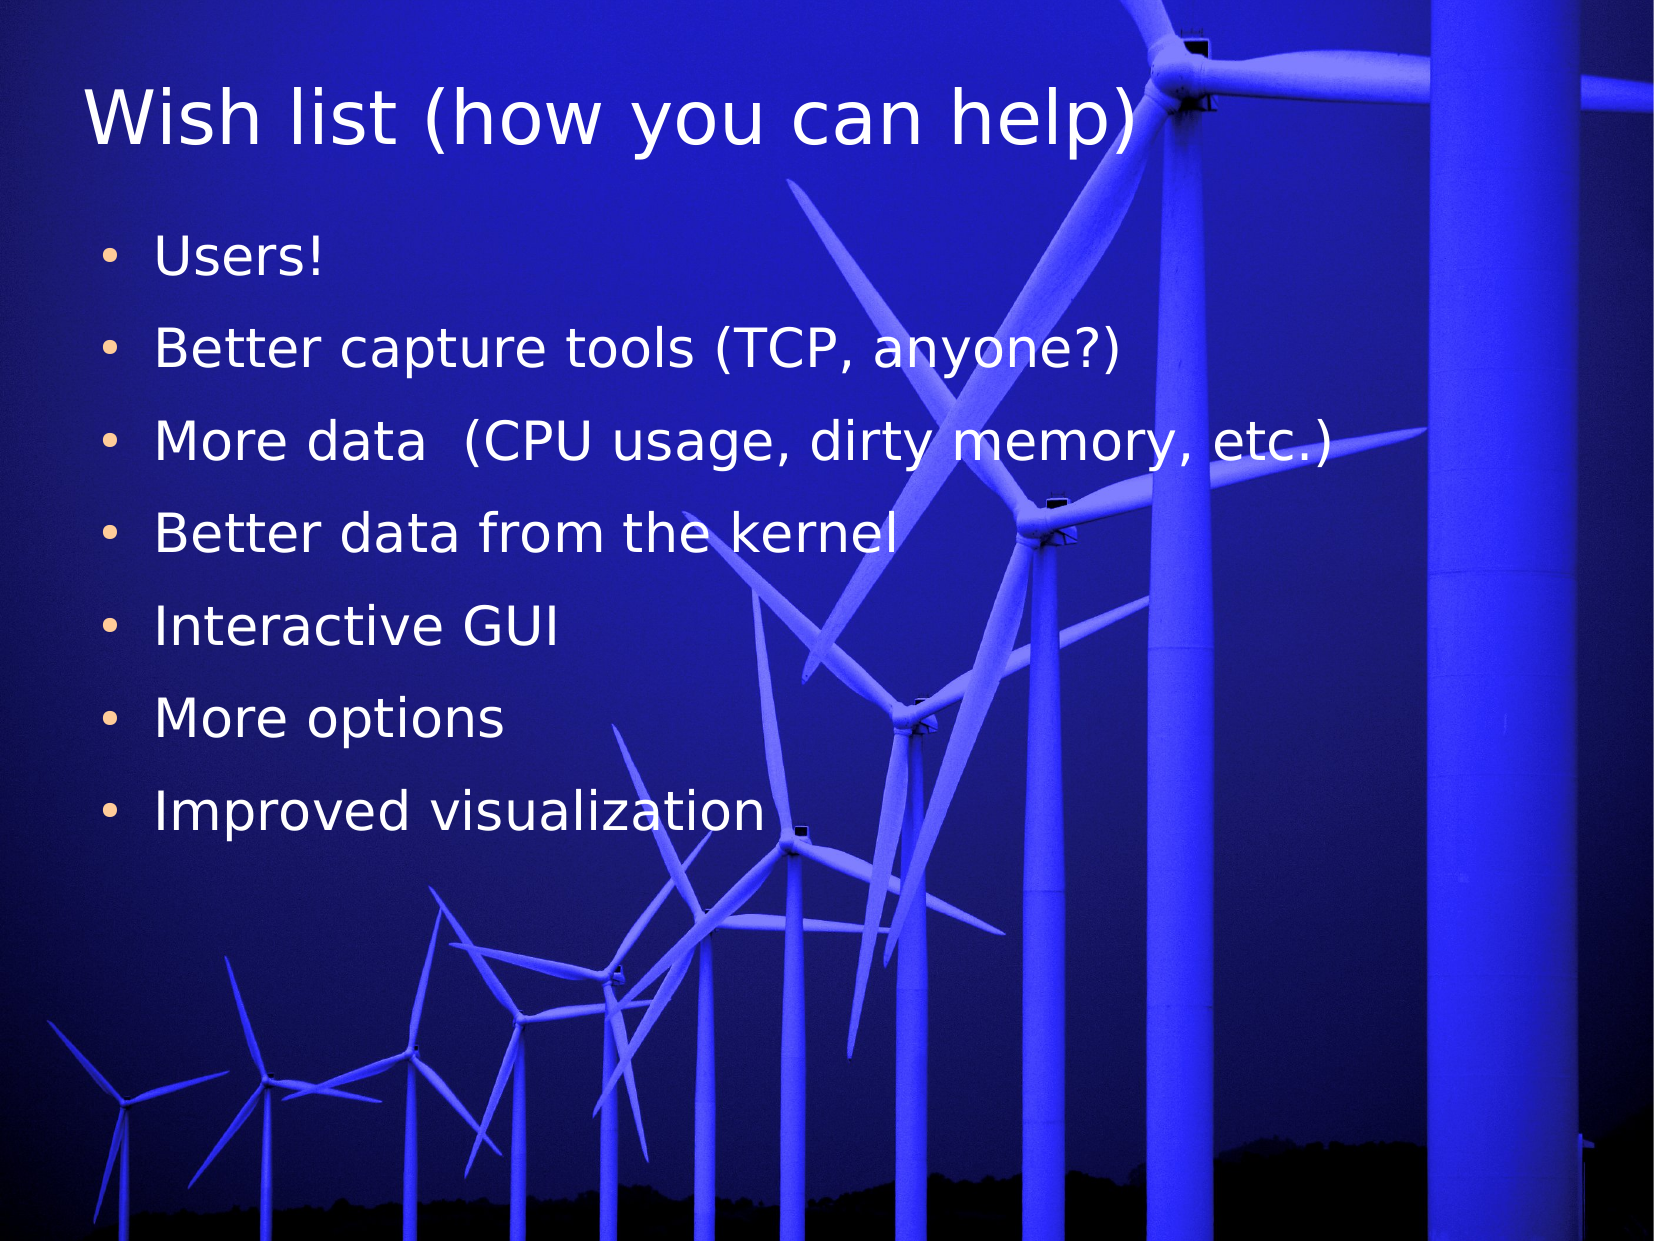

# Wish list (how you can help)
Users!
Better capture tools (TCP, anyone?)
More data (CPU usage, dirty memory, etc.)
Better data from the kernel
Interactive GUI
More options
Improved visualization